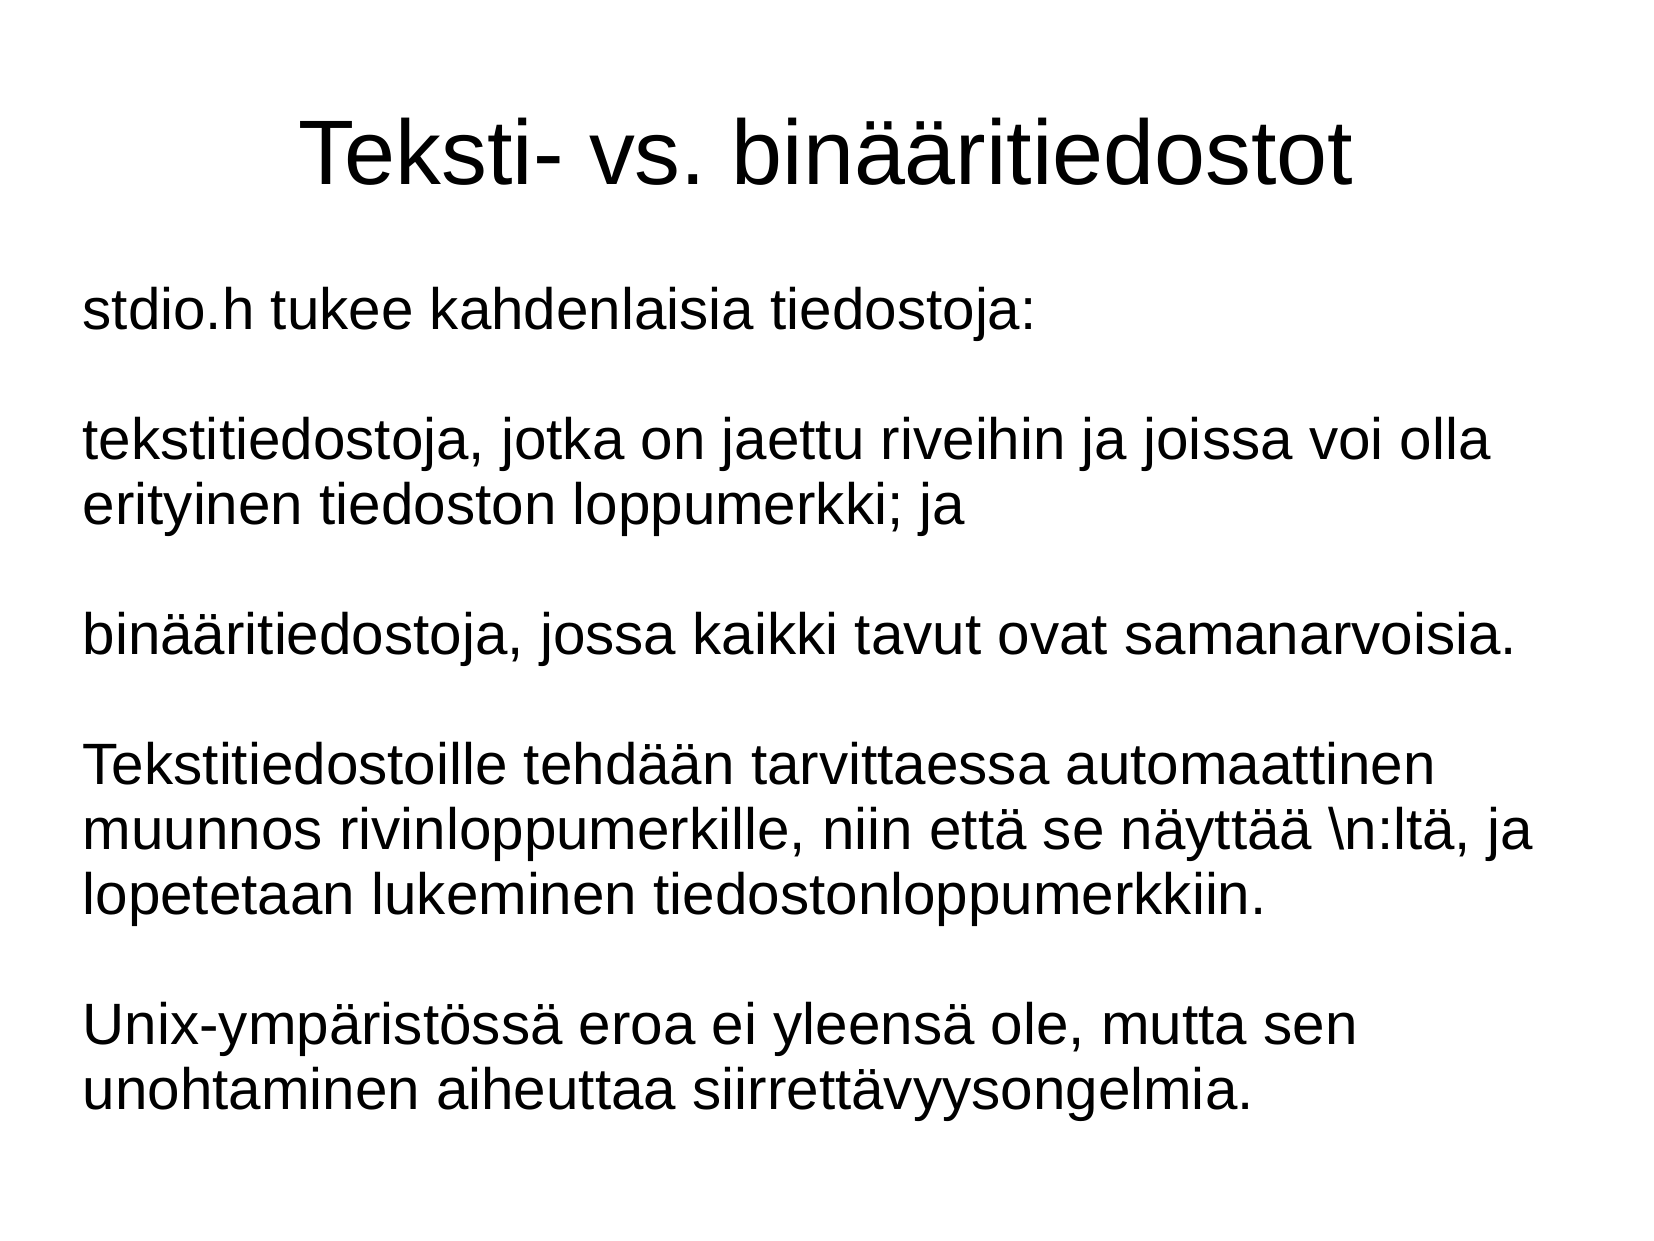

# Teksti- vs. binääritiedostot
stdio.h tukee kahdenlaisia tiedostoja:
tekstitiedostoja, jotka on jaettu riveihin ja joissa voi olla erityinen tiedoston loppumerkki; ja
binääritiedostoja, jossa kaikki tavut ovat samanarvoisia.
Tekstitiedostoille tehdään tarvittaessa automaattinen muunnos rivinloppumerkille, niin että se näyttää \n:ltä, ja lopetetaan lukeminen tiedostonloppumerkkiin.
Unix-ympäristössä eroa ei yleensä ole, mutta sen unohtaminen aiheuttaa siirrettävyysongelmia.